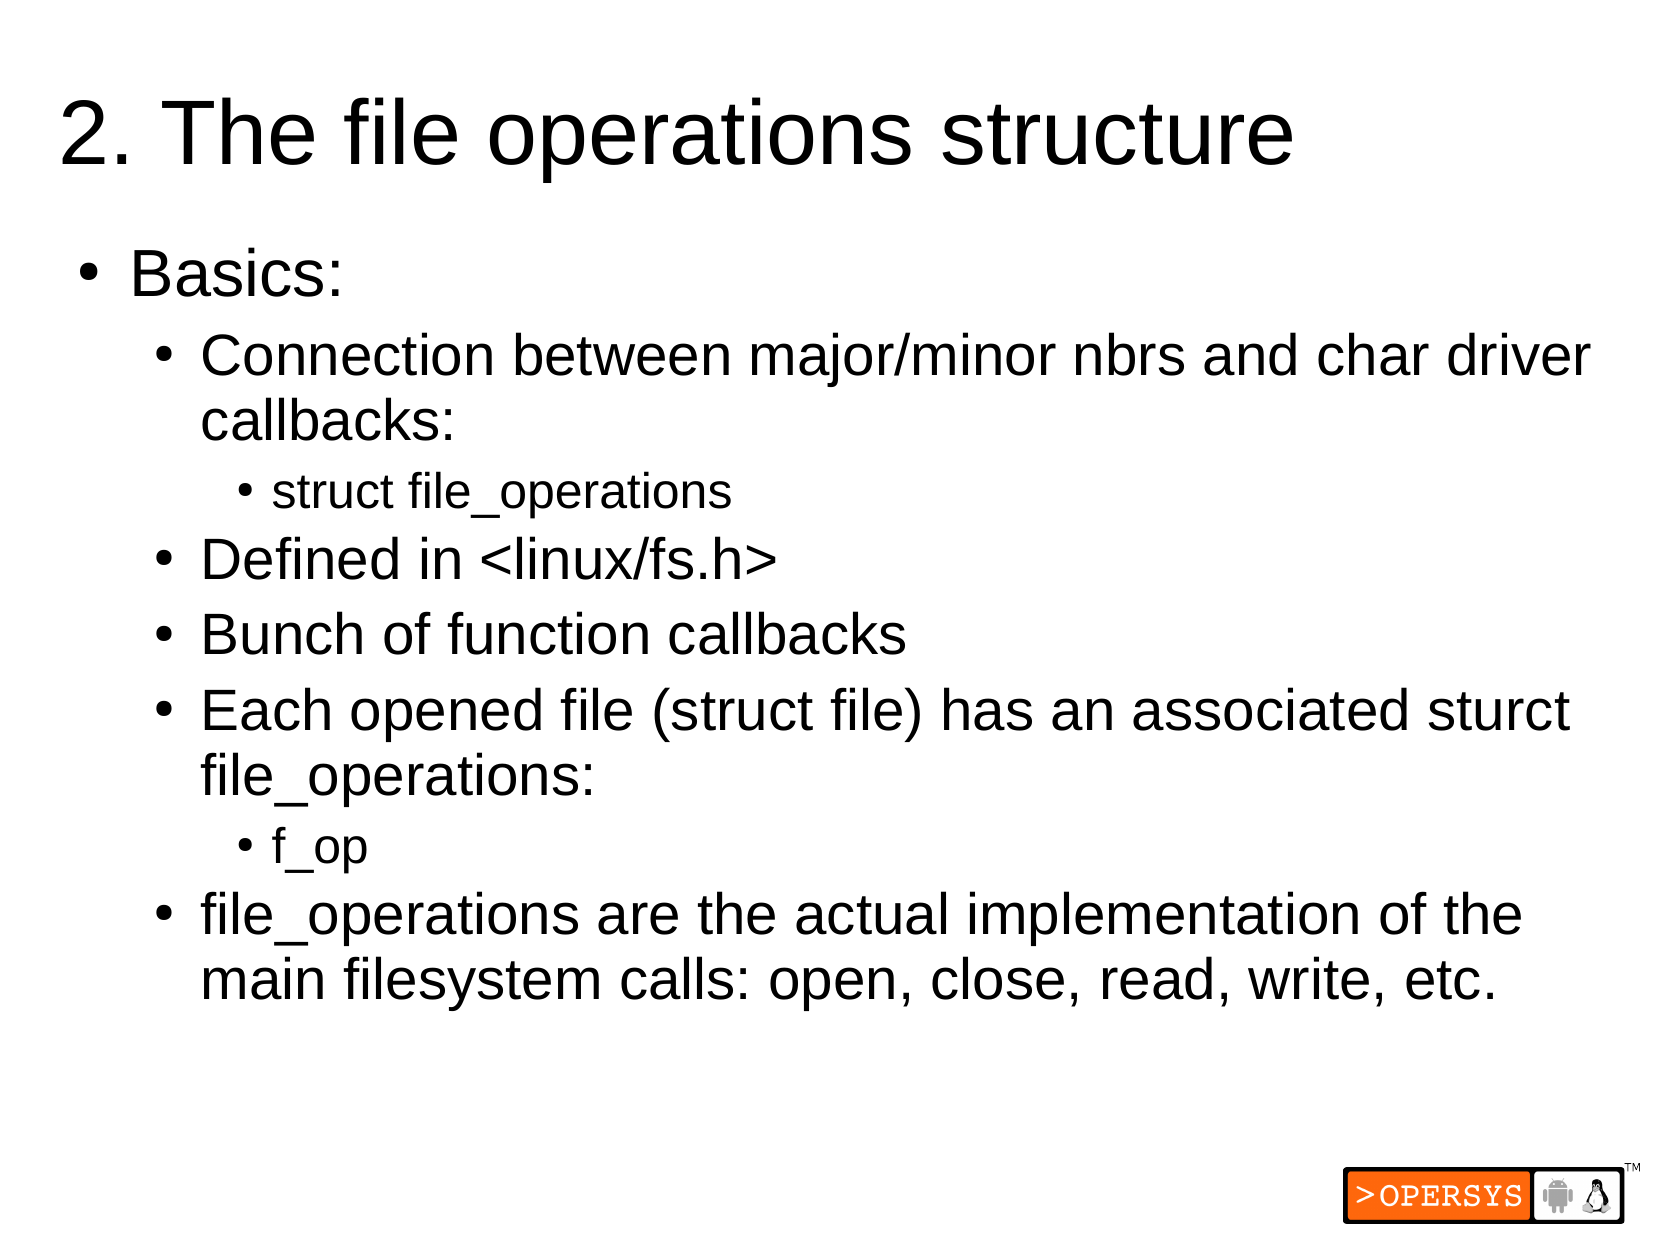

# 2. The file operations structure
Basics:
Connection between major/minor nbrs and char driver callbacks:
struct file_operations
Defined in <linux/fs.h>
Bunch of function callbacks
Each opened file (struct file) has an associated sturct file_operations:
f_op
file_operations are the actual implementation of the main filesystem calls: open, close, read, write, etc.